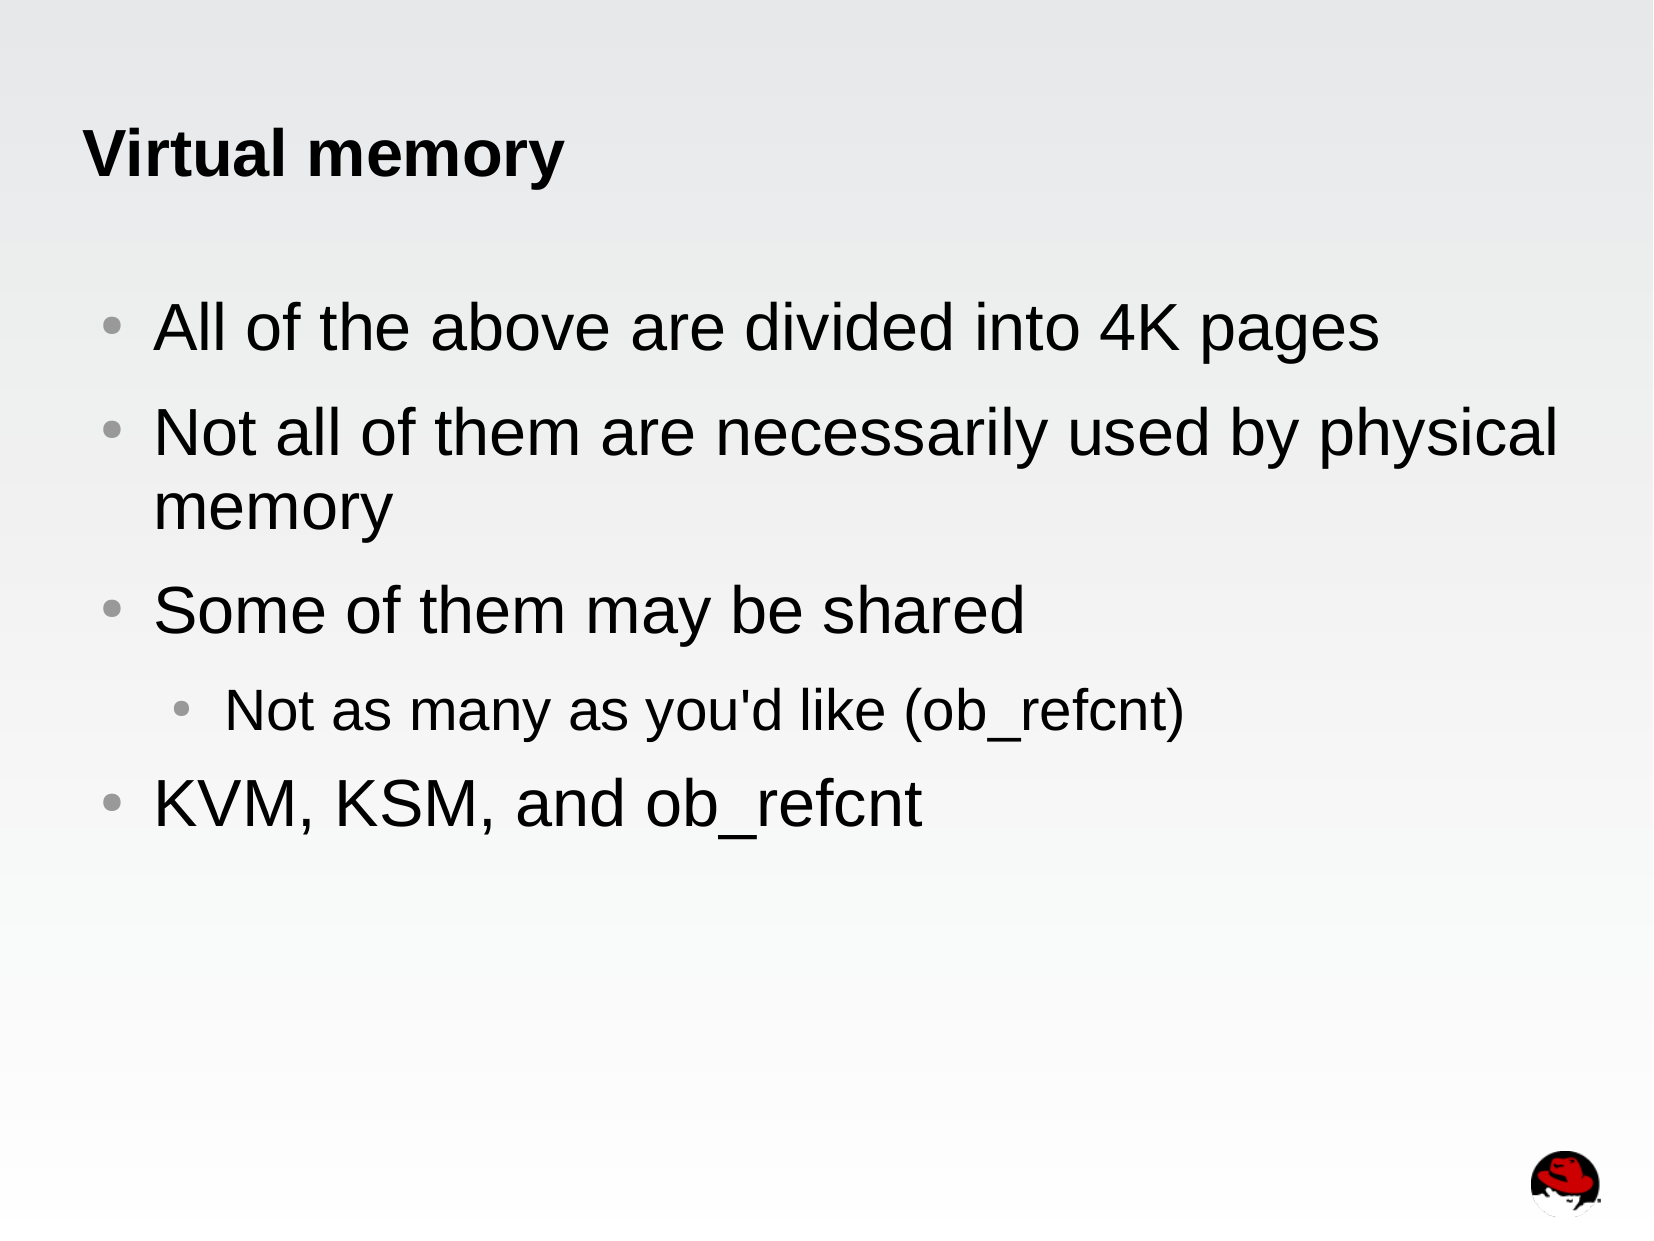

# Virtual memory
All of the above are divided into 4K pages
Not all of them are necessarily used by physical memory
Some of them may be shared
Not as many as you'd like (ob_refcnt)
KVM, KSM, and ob_refcnt